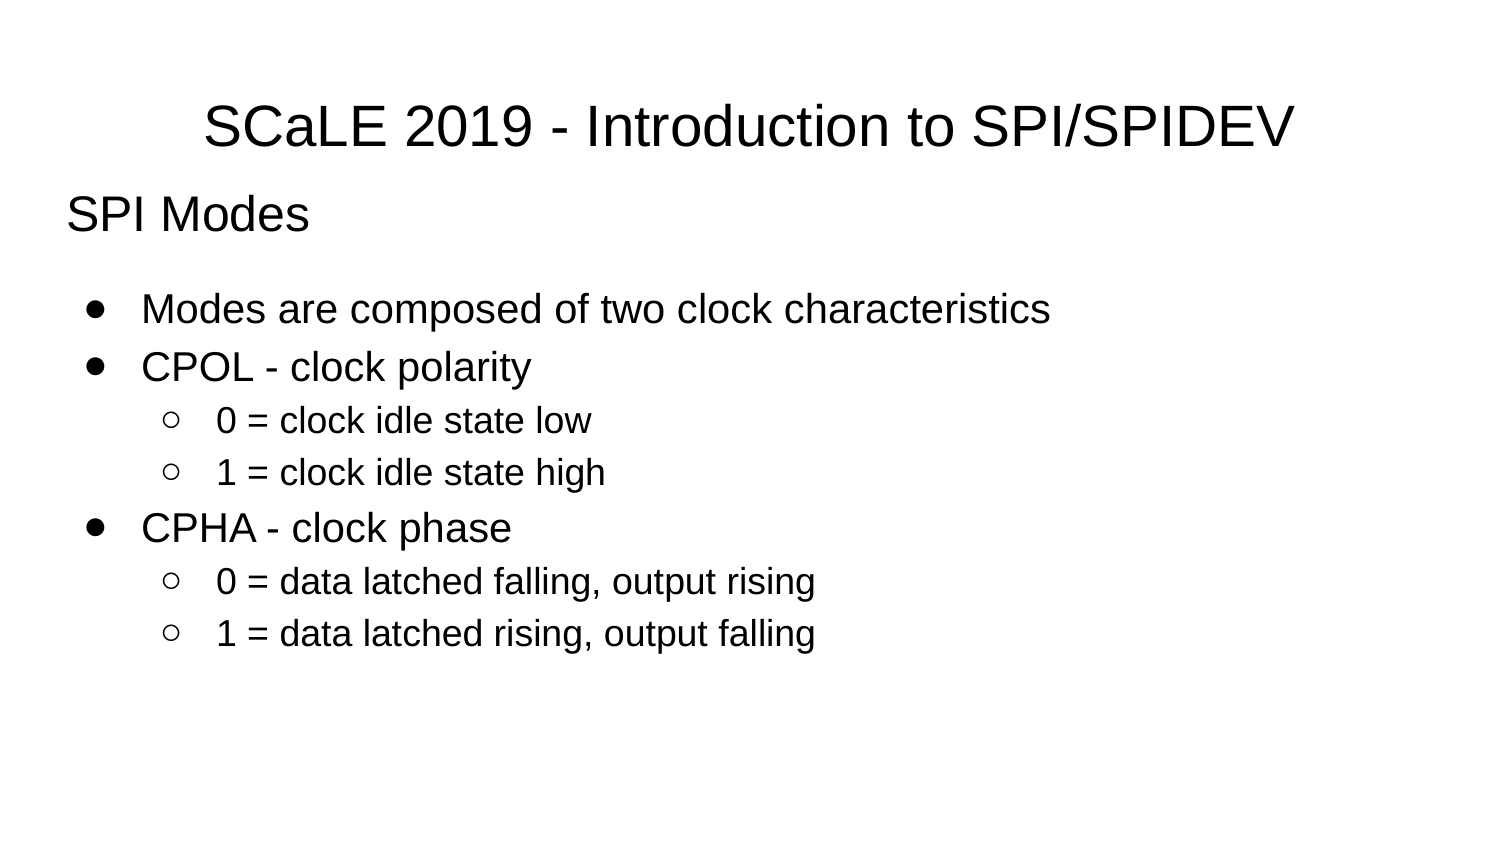

# SCaLE 2019 - Introduction to SPI/SPIDEV
SPI Modes
Modes are composed of two clock characteristics
CPOL - clock polarity
0 = clock idle state low
1 = clock idle state high
CPHA - clock phase
0 = data latched falling, output rising
1 = data latched rising, output falling